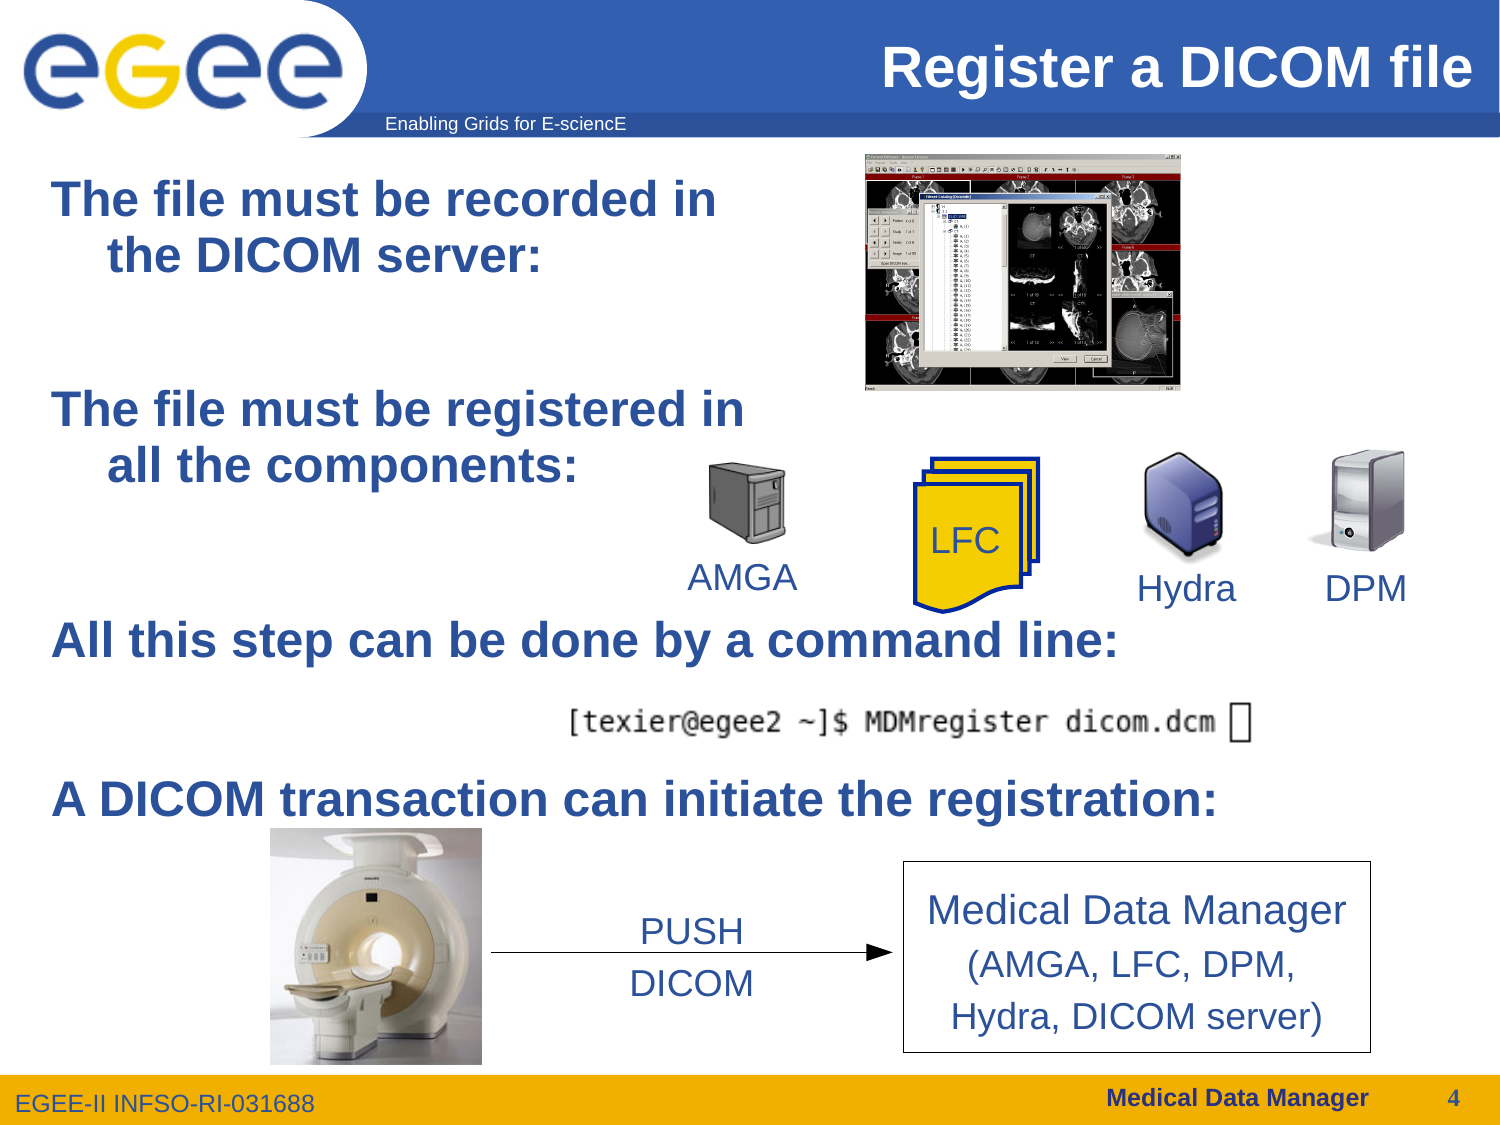

# Register a DICOM file
The file must be recorded in the DICOM server:
The file must be registered in all the components:
LFC
AMGA
Hydra
DPM
All this step can be done by a command line:
A DICOM transaction can initiate the registration:
Medical Data Manager
(AMGA, LFC, DPM,
Hydra, DICOM server)
 PUSH
DICOM
4